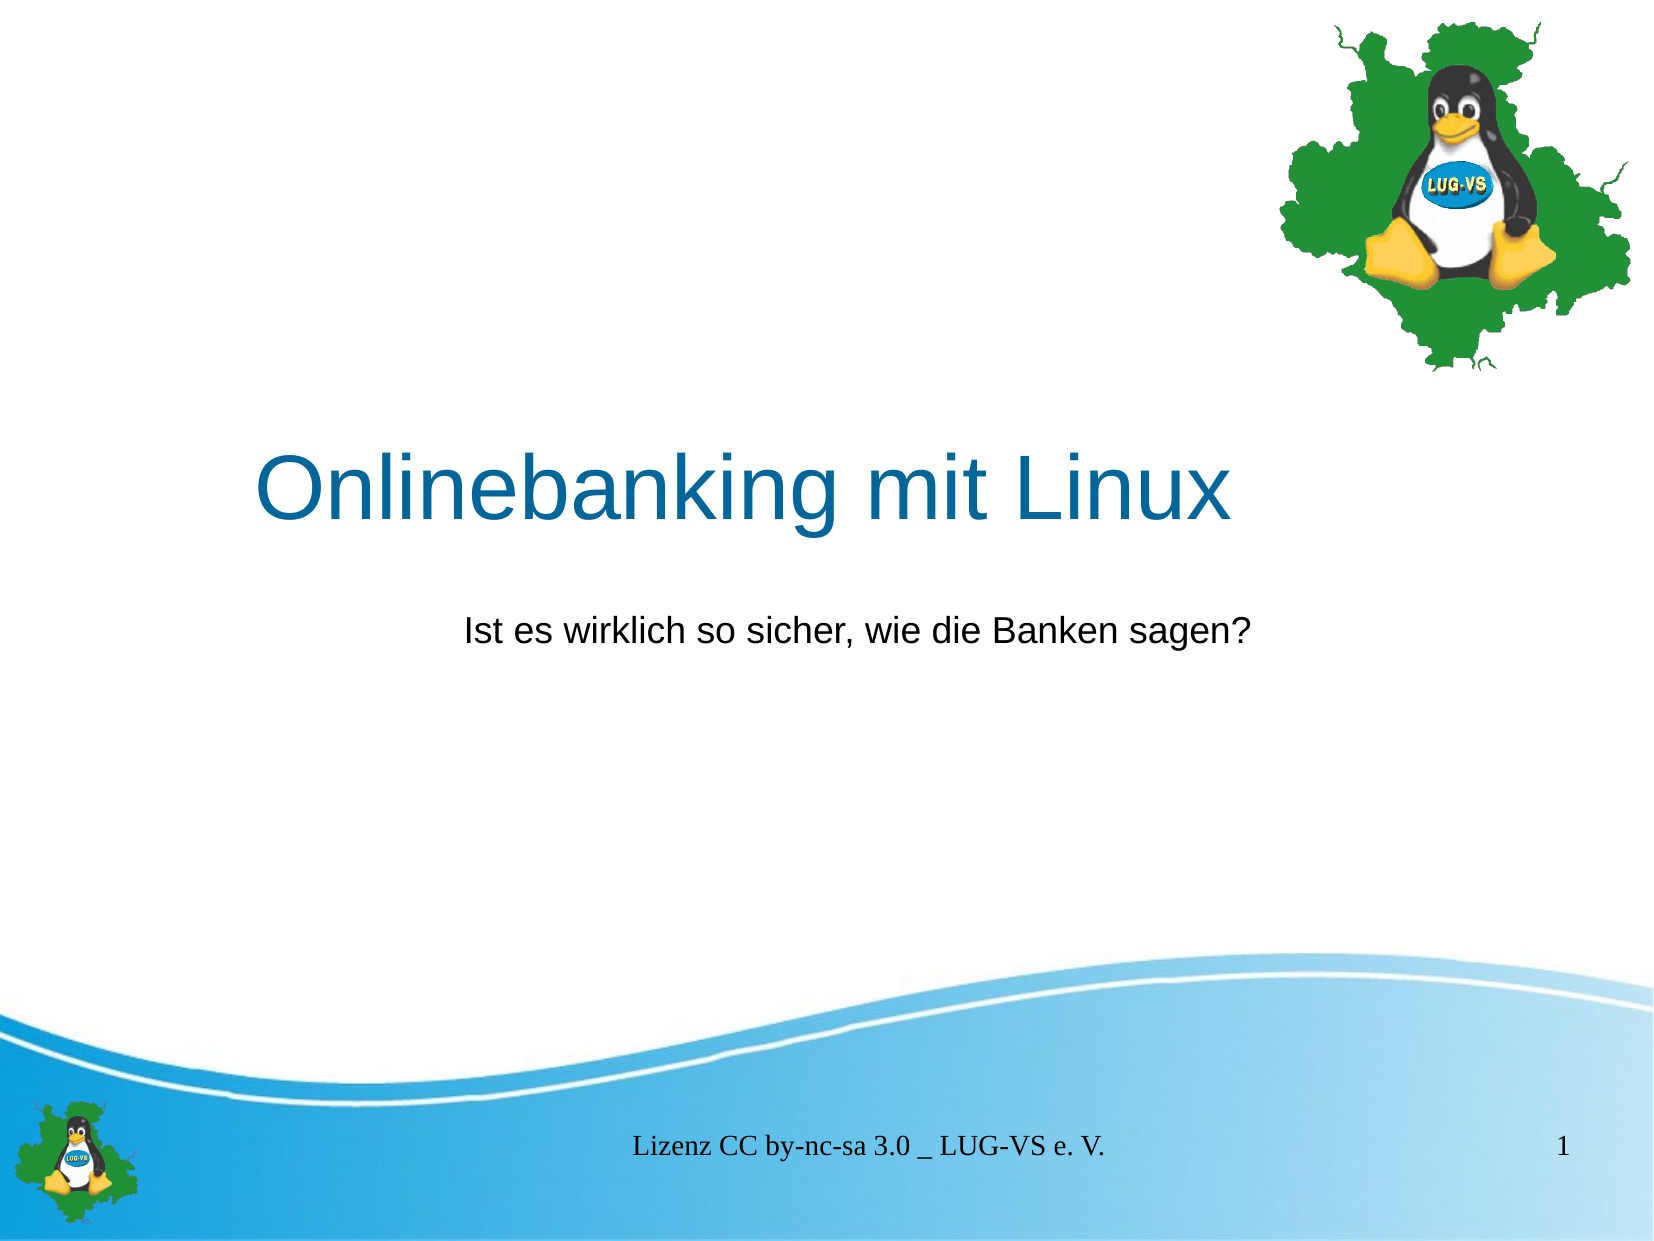

# Onlinebanking mit Linux
Ist es wirklich so sicher, wie die Banken sagen?
Lizenz CC by-nc-sa 3.0 _ LUG-VS e. V.
1